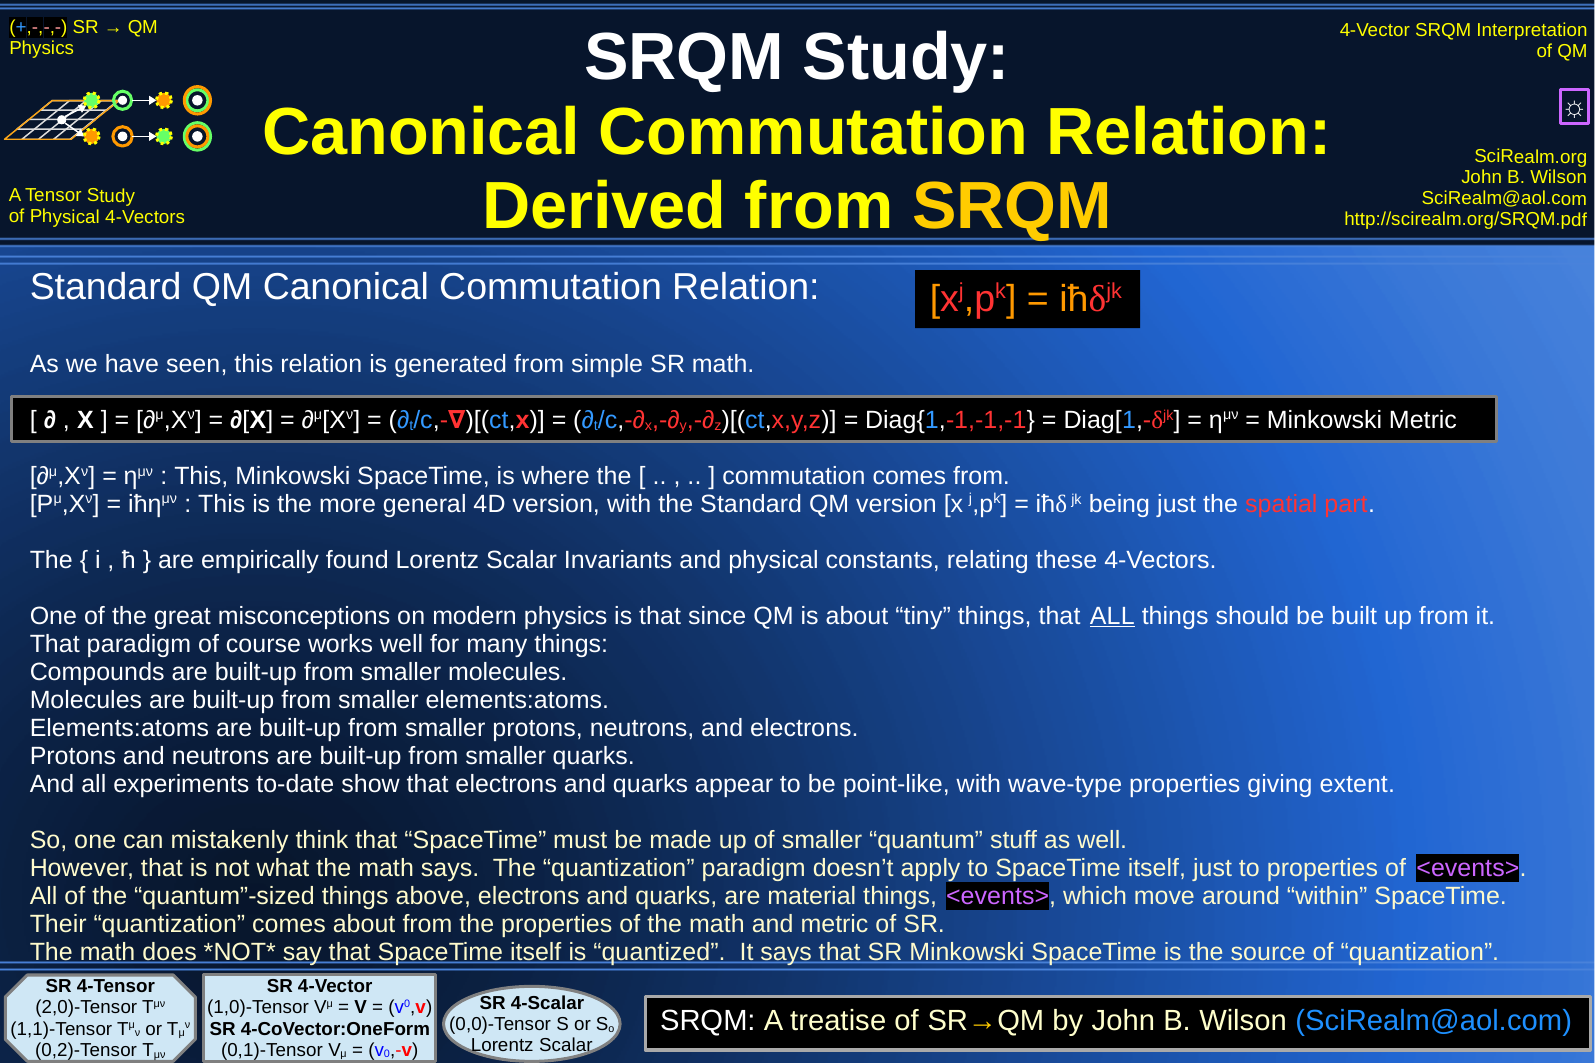

(+,-,-,-) SR → QM
Physics
A Tensor Study
of Physical 4-Vectors
4-Vector SRQM Interpretation
of QM
SciRealm.org
John B. Wilson
SciRealm@aol.com
http://scirealm.org/SRQM.pdf
# SRQM Study: Canonical Commutation Relation: Derived from SRQM
☼
Standard QM Canonical Commutation Relation:
As we have seen, this relation is generated from simple SR math.
[ ∂ , X ] = [∂μ,Xν] = ∂[X] = ∂μ[Xν] = (∂t/c,-∇)[(ct,x)] = (∂t/c,-∂x,-∂y,-∂z)[(ct,x,y,z)] = Diag{1,-1,-1,-1} = Diag[1,-δjk] = ημν = Minkowski Metric
[∂μ,Xν] = ημν : This, Minkowski SpaceTime, is where the [ .. , .. ] commutation comes from.
[Pμ,Xν] = iћημν : This is the more general 4D version, with the Standard QM version [x j,pk] = iћδ jk being just the spatial part.
The { i , ћ } are empirically found Lorentz Scalar Invariants and physical constants, relating these 4-Vectors.
One of the great misconceptions on modern physics is that since QM is about “tiny” things, that ALL things should be built up from it.
That paradigm of course works well for many things:
Compounds are built-up from smaller molecules.
Molecules are built-up from smaller elements:atoms.
Elements:atoms are built-up from smaller protons, neutrons, and electrons.
Protons and neutrons are built-up from smaller quarks.
And all experiments to-date show that electrons and quarks appear to be point-like, with wave-type properties giving extent.
So, one can mistakenly think that “SpaceTime” must be made up of smaller “quantum” stuff as well.
However, that is not what the math says. The “quantization” paradigm doesn’t apply to SpaceTime itself, just to properties of <events>.
All of the “quantum”-sized things above, electrons and quarks, are material things, <events>, which move around “within” SpaceTime.
Their “quantization” comes about from the properties of the math and metric of SR.
The math does *NOT* say that SpaceTime itself is “quantized”. It says that SR Minkowski SpaceTime is the source of “quantization”.
[xj,pk] = iћδjk
SR 4-Tensor
(2,0)-Tensor Tμν
(1,1)-Tensor Tμν or Tμν
(0,2)-Tensor Tμν
SR 4-Vector
(1,0)-Tensor Vμ = V = (v0,v)
SR 4-CoVector:OneForm
(0,1)-Tensor Vμ = (v0,-v)
SR 4-Scalar
(0,0)-Tensor S or So
Lorentz Scalar
SRQM: A treatise of SR→QM by John B. Wilson (SciRealm@aol.com)